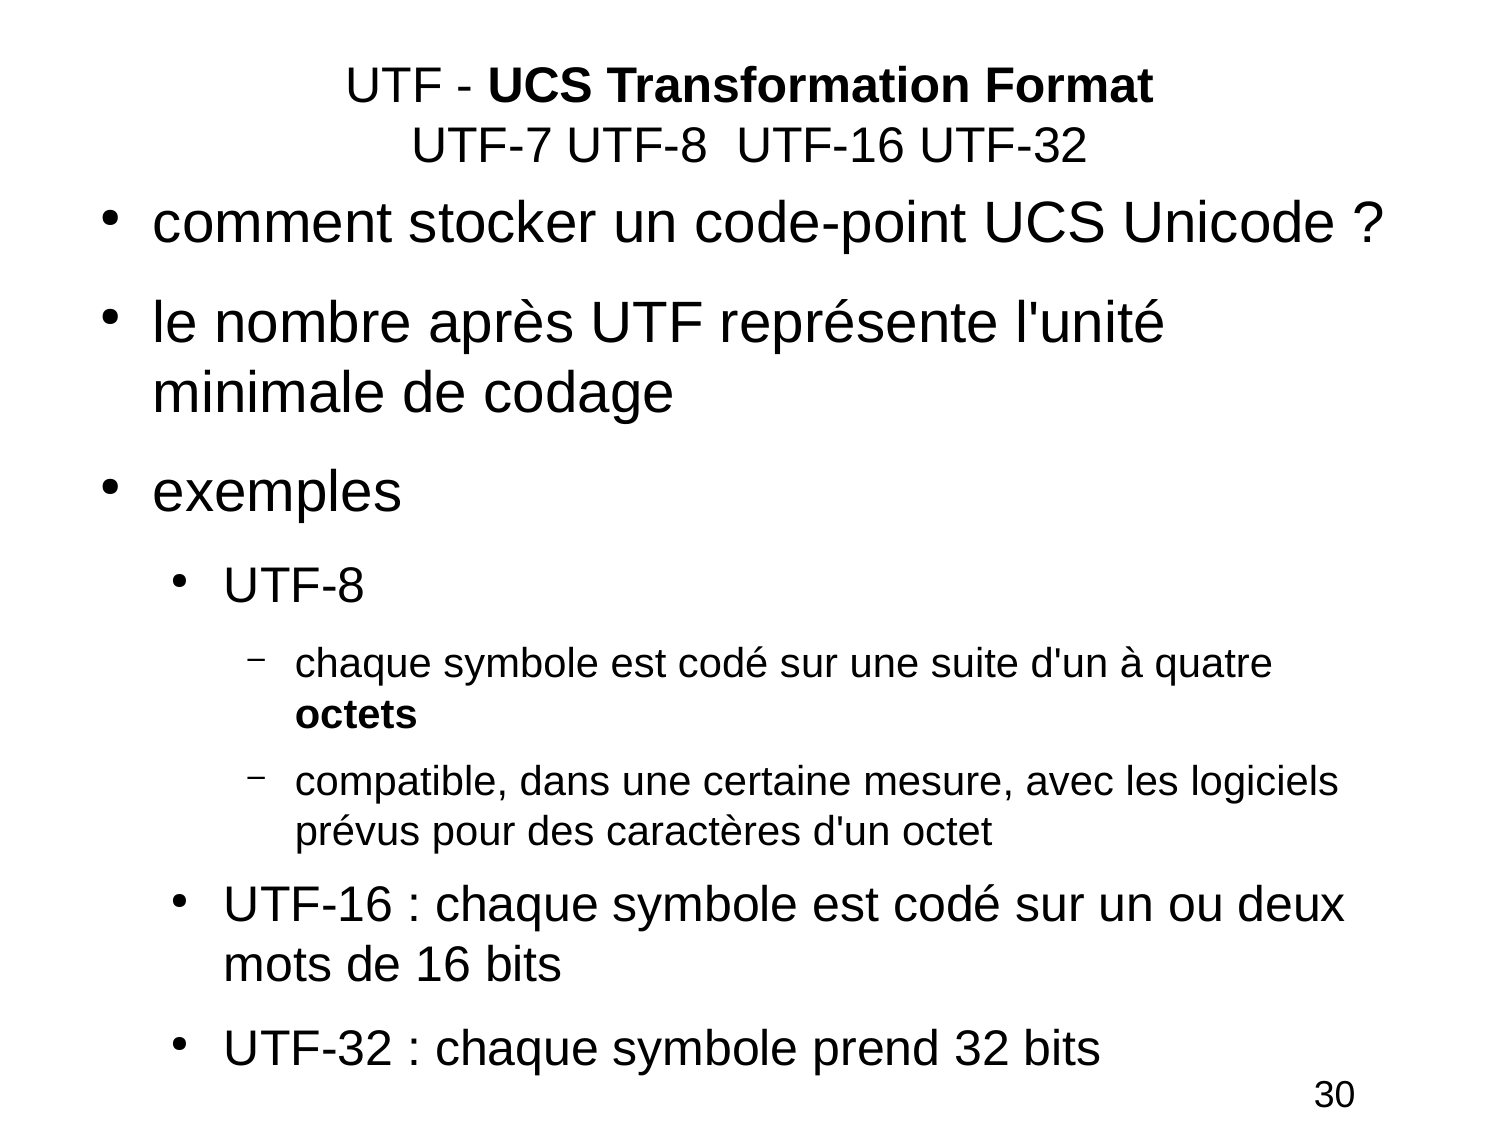

# UTF - UCS Transformation Format UTF-7 UTF-8 UTF-16 UTF-32
comment stocker un code-point UCS Unicode ?
le nombre après UTF représente l'unité minimale de codage
exemples
UTF-8
chaque symbole est codé sur une suite d'un à quatre octets
compatible, dans une certaine mesure, avec les logiciels prévus pour des caractères d'un octet
UTF-16 : chaque symbole est codé sur un ou deux mots de 16 bits
UTF-32 : chaque symbole prend 32 bits